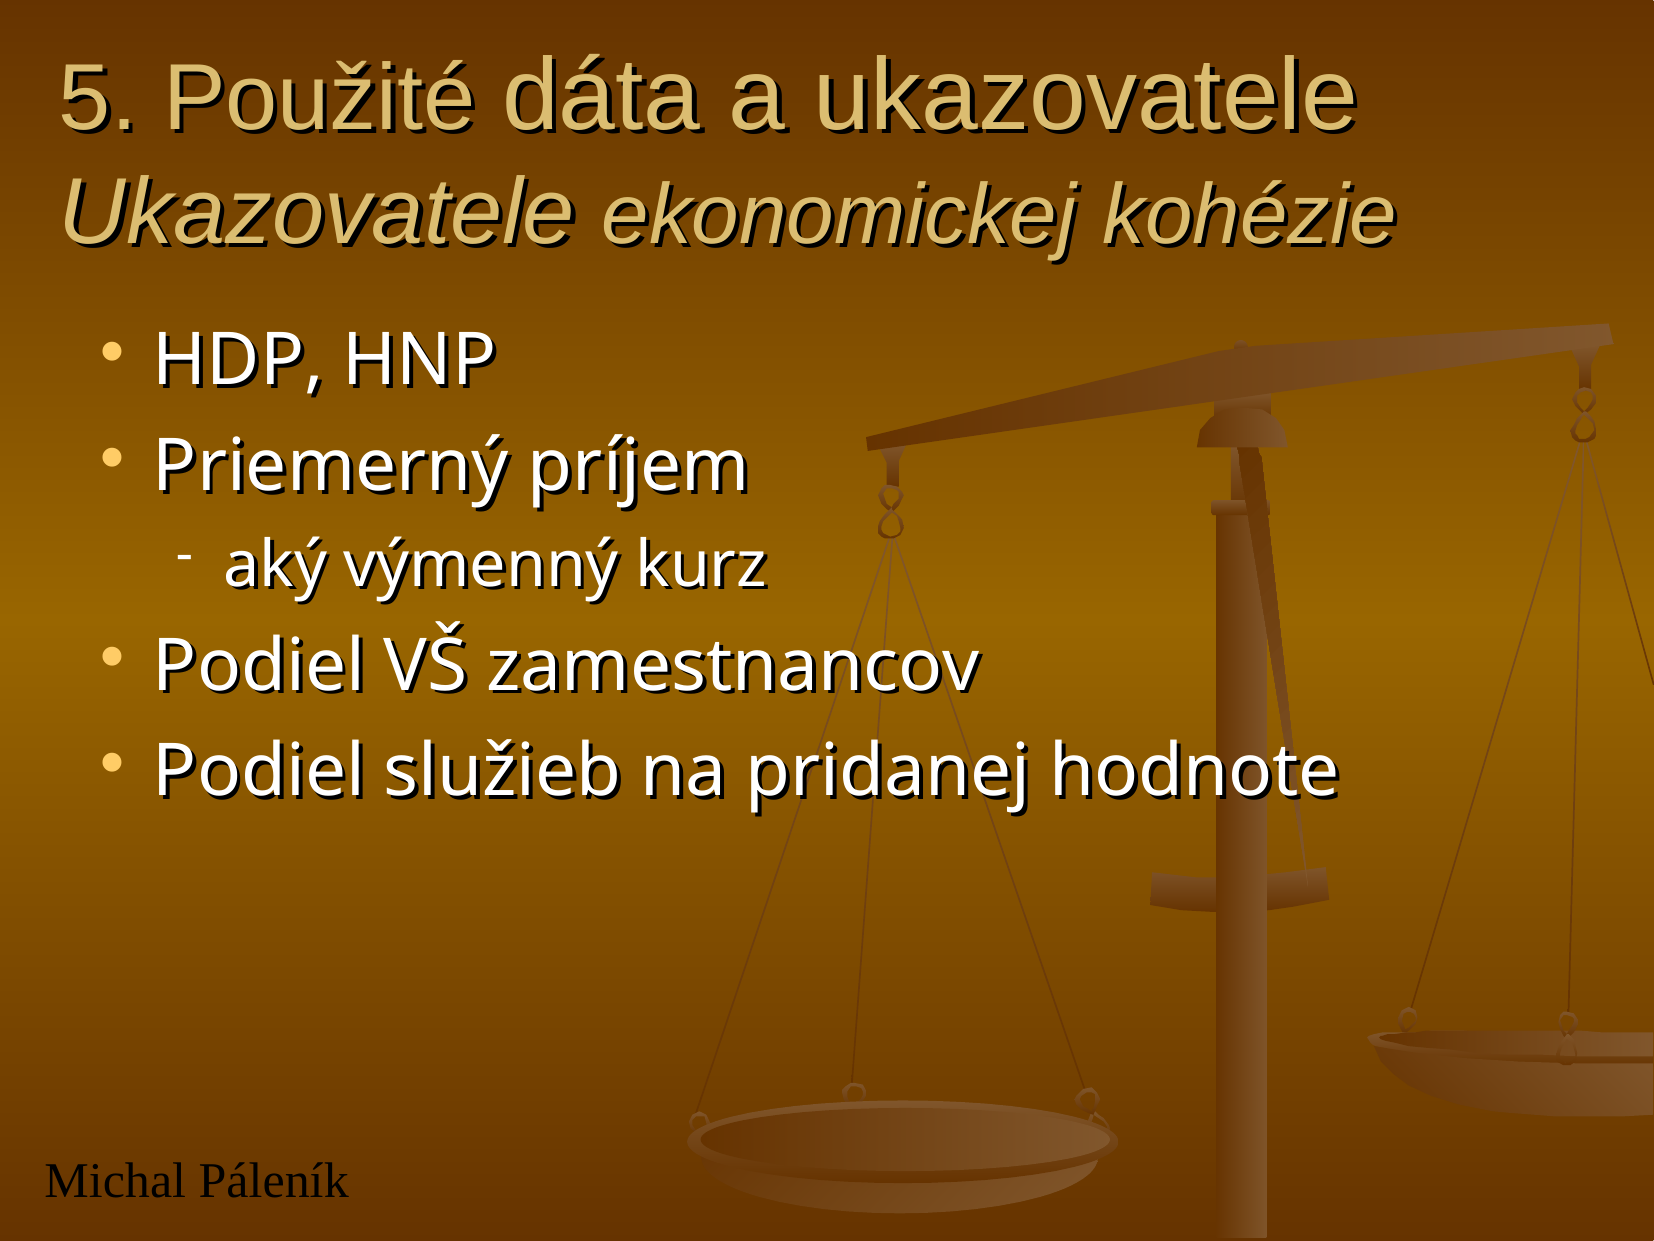

# 5. Použité dáta a ukazovatele Ukazovatele ekonomickej kohézie
HDP, HNP
Priemerný príjem
aký výmenný kurz
Podiel VŠ zamestnancov
Podiel služieb na pridanej hodnote